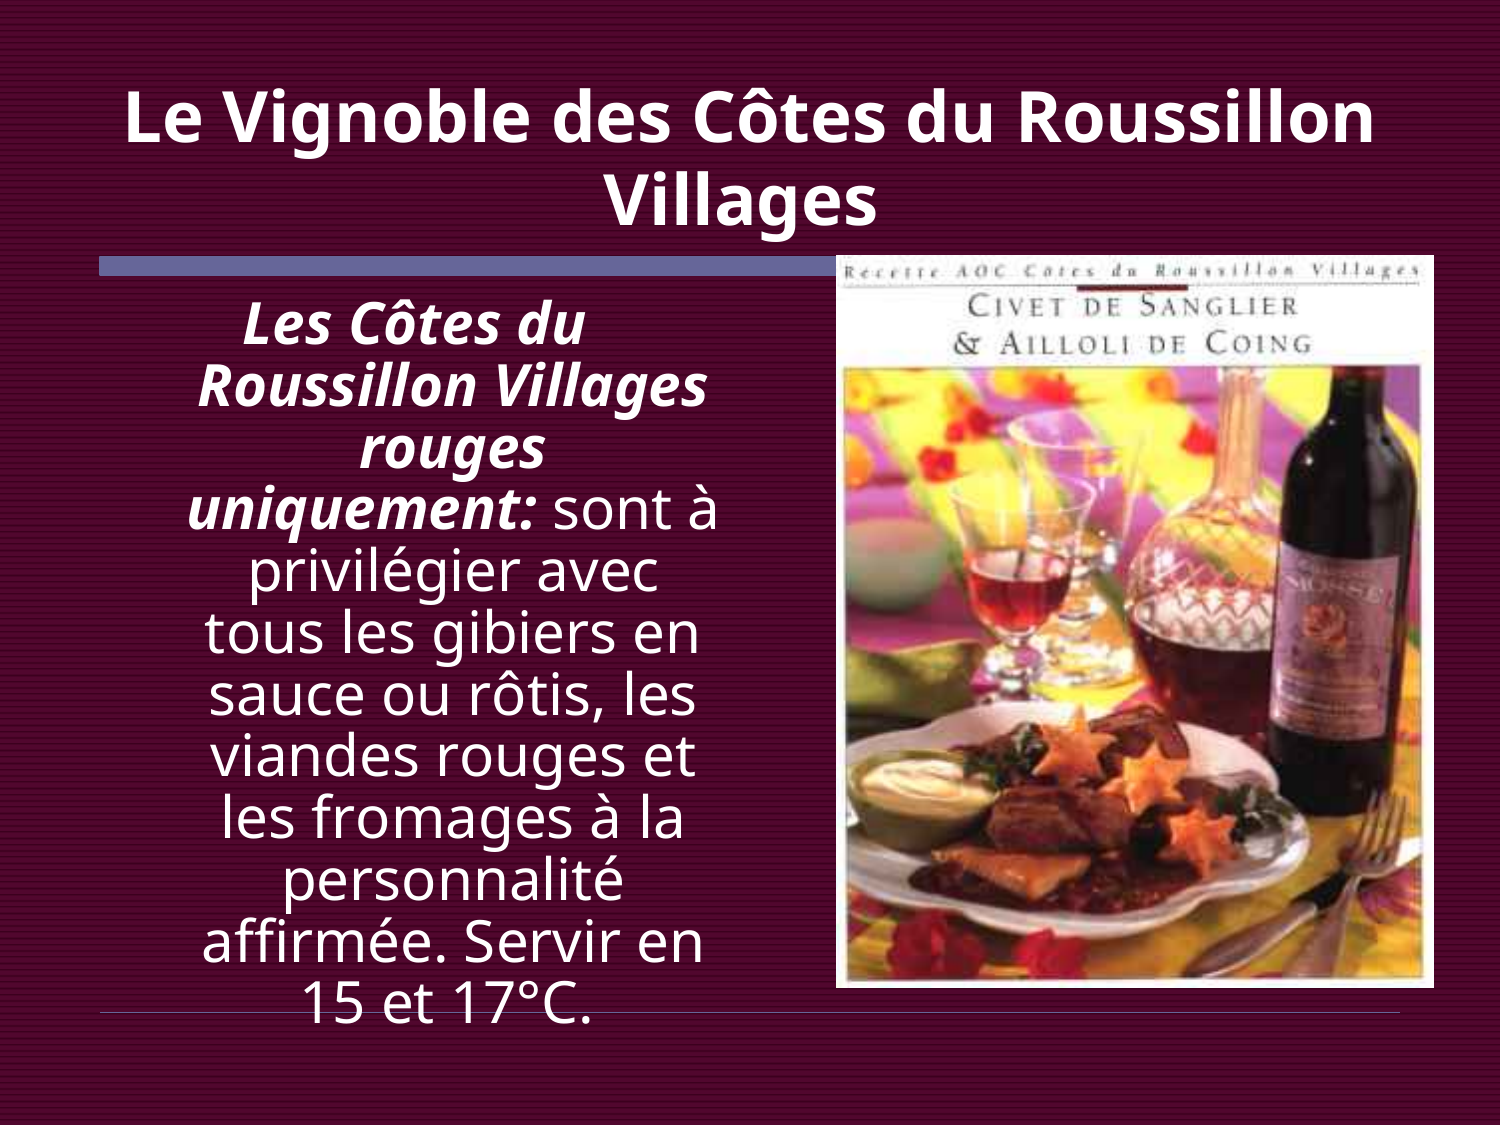

# Le Vignoble des Côtes du Roussillon Villages
Les Côtes du Roussillon Villages rouges uniquement: sont à privilégier avec tous les gibiers en sauce ou rôtis, les viandes rouges et les fromages à la personnalité affirmée. Servir en 15 et 17°C.